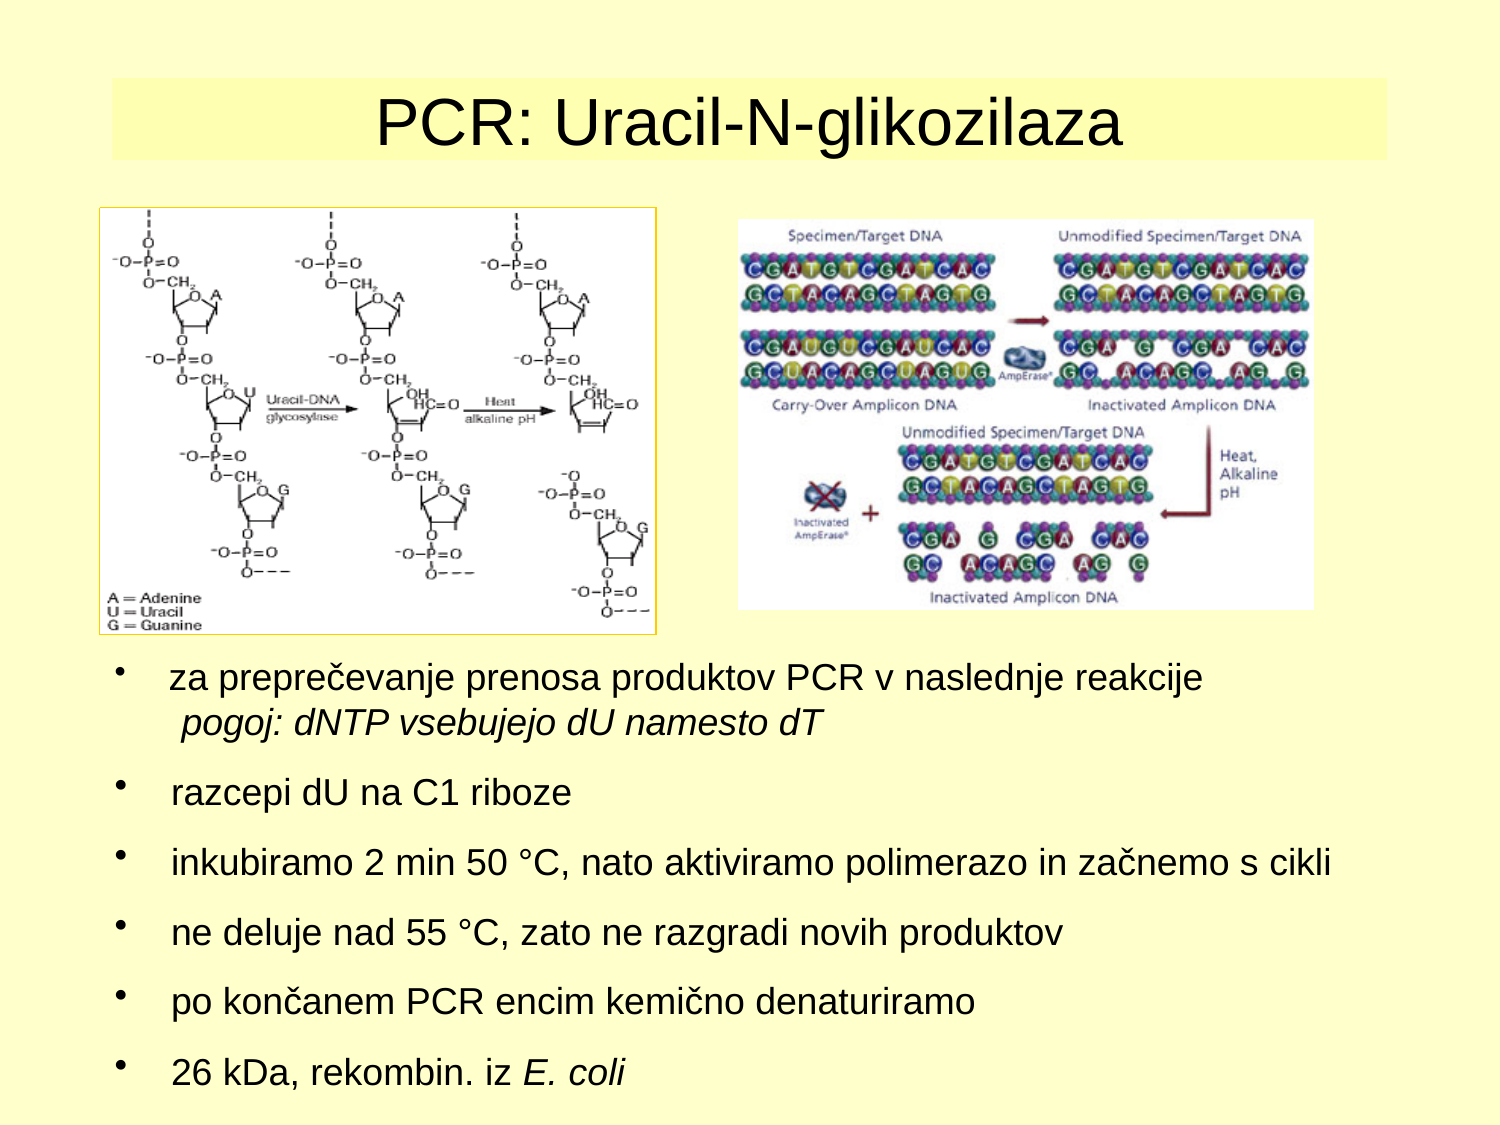

# PCR: Uracil-N-glikozilaza
 za preprečevanje prenosa produktov PCR v naslednje reakcije
 pogoj: dNTP vsebujejo dU namesto dT
 razcepi dU na C1 riboze
 inkubiramo 2 min 50 °C, nato aktiviramo polimerazo in začnemo s cikli
 ne deluje nad 55 °C, zato ne razgradi novih produktov
 po končanem PCR encim kemično denaturiramo
 26 kDa, rekombin. iz E. coli